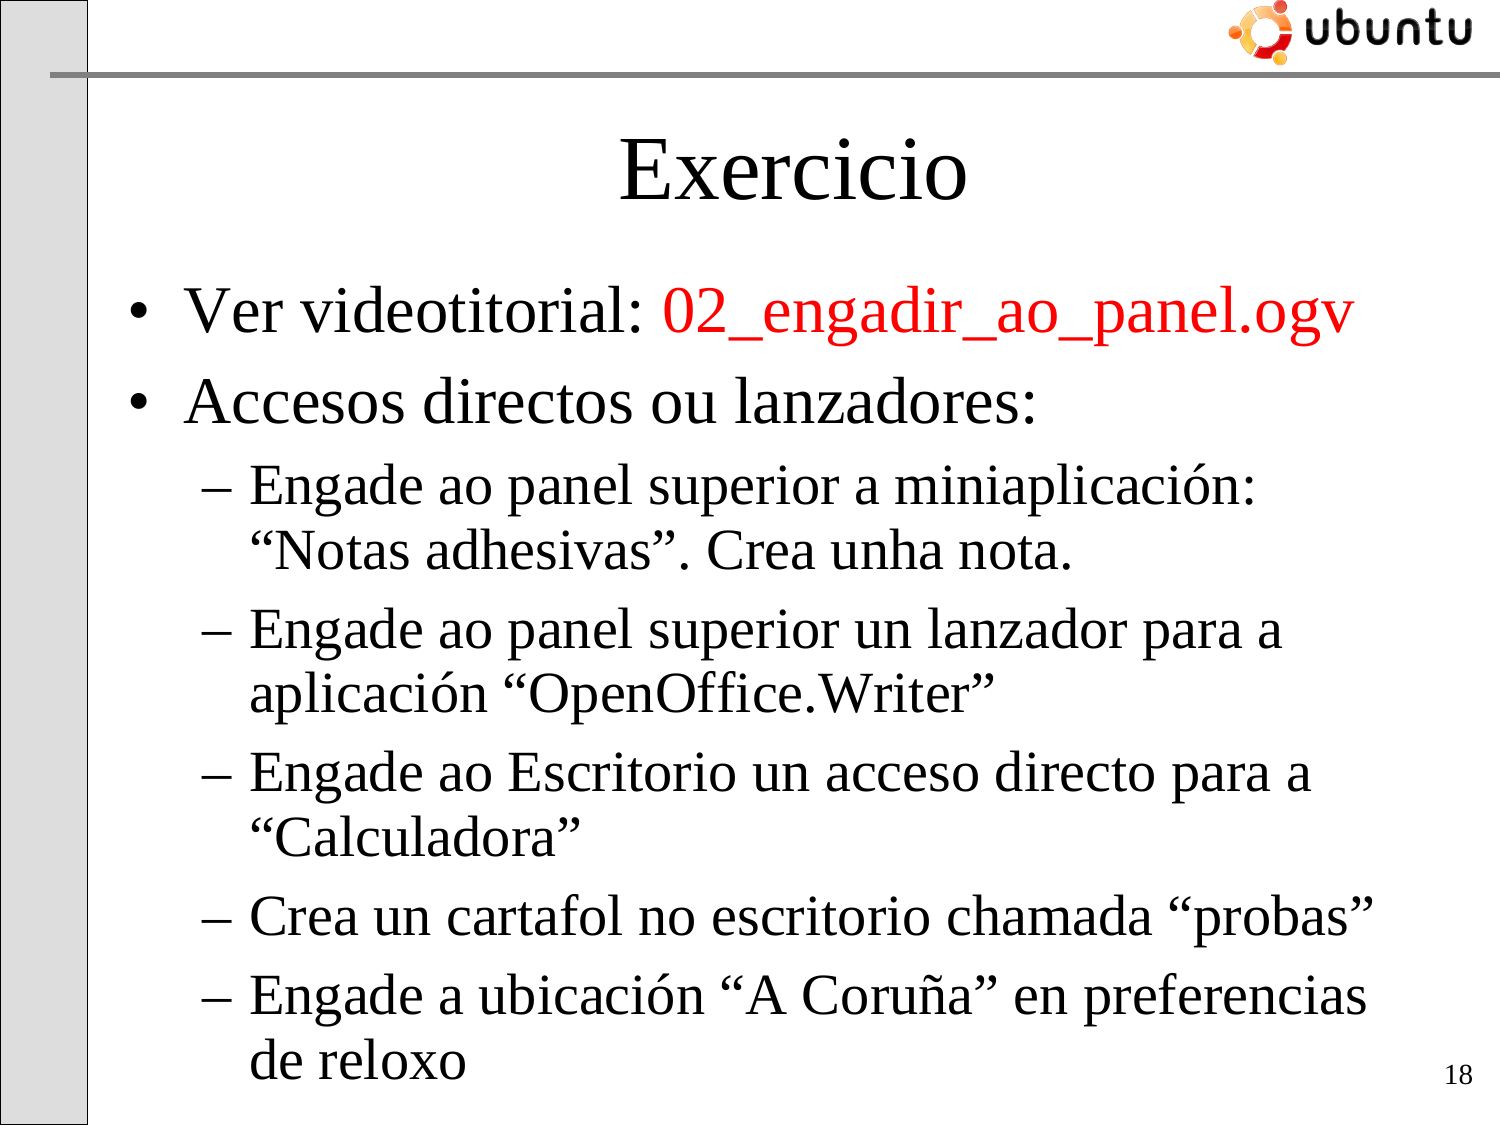

# Exercicio
Ver videotitorial: 02_engadir_ao_panel.ogv
Accesos directos ou lanzadores:
Engade ao panel superior a miniaplicación: “Notas adhesivas”. Crea unha nota.
Engade ao panel superior un lanzador para a aplicación “OpenOffice.Writer”
Engade ao Escritorio un acceso directo para a “Calculadora”
Crea un cartafol no escritorio chamada “probas”
Engade a ubicación “A Coruña” en preferencias de reloxo
18